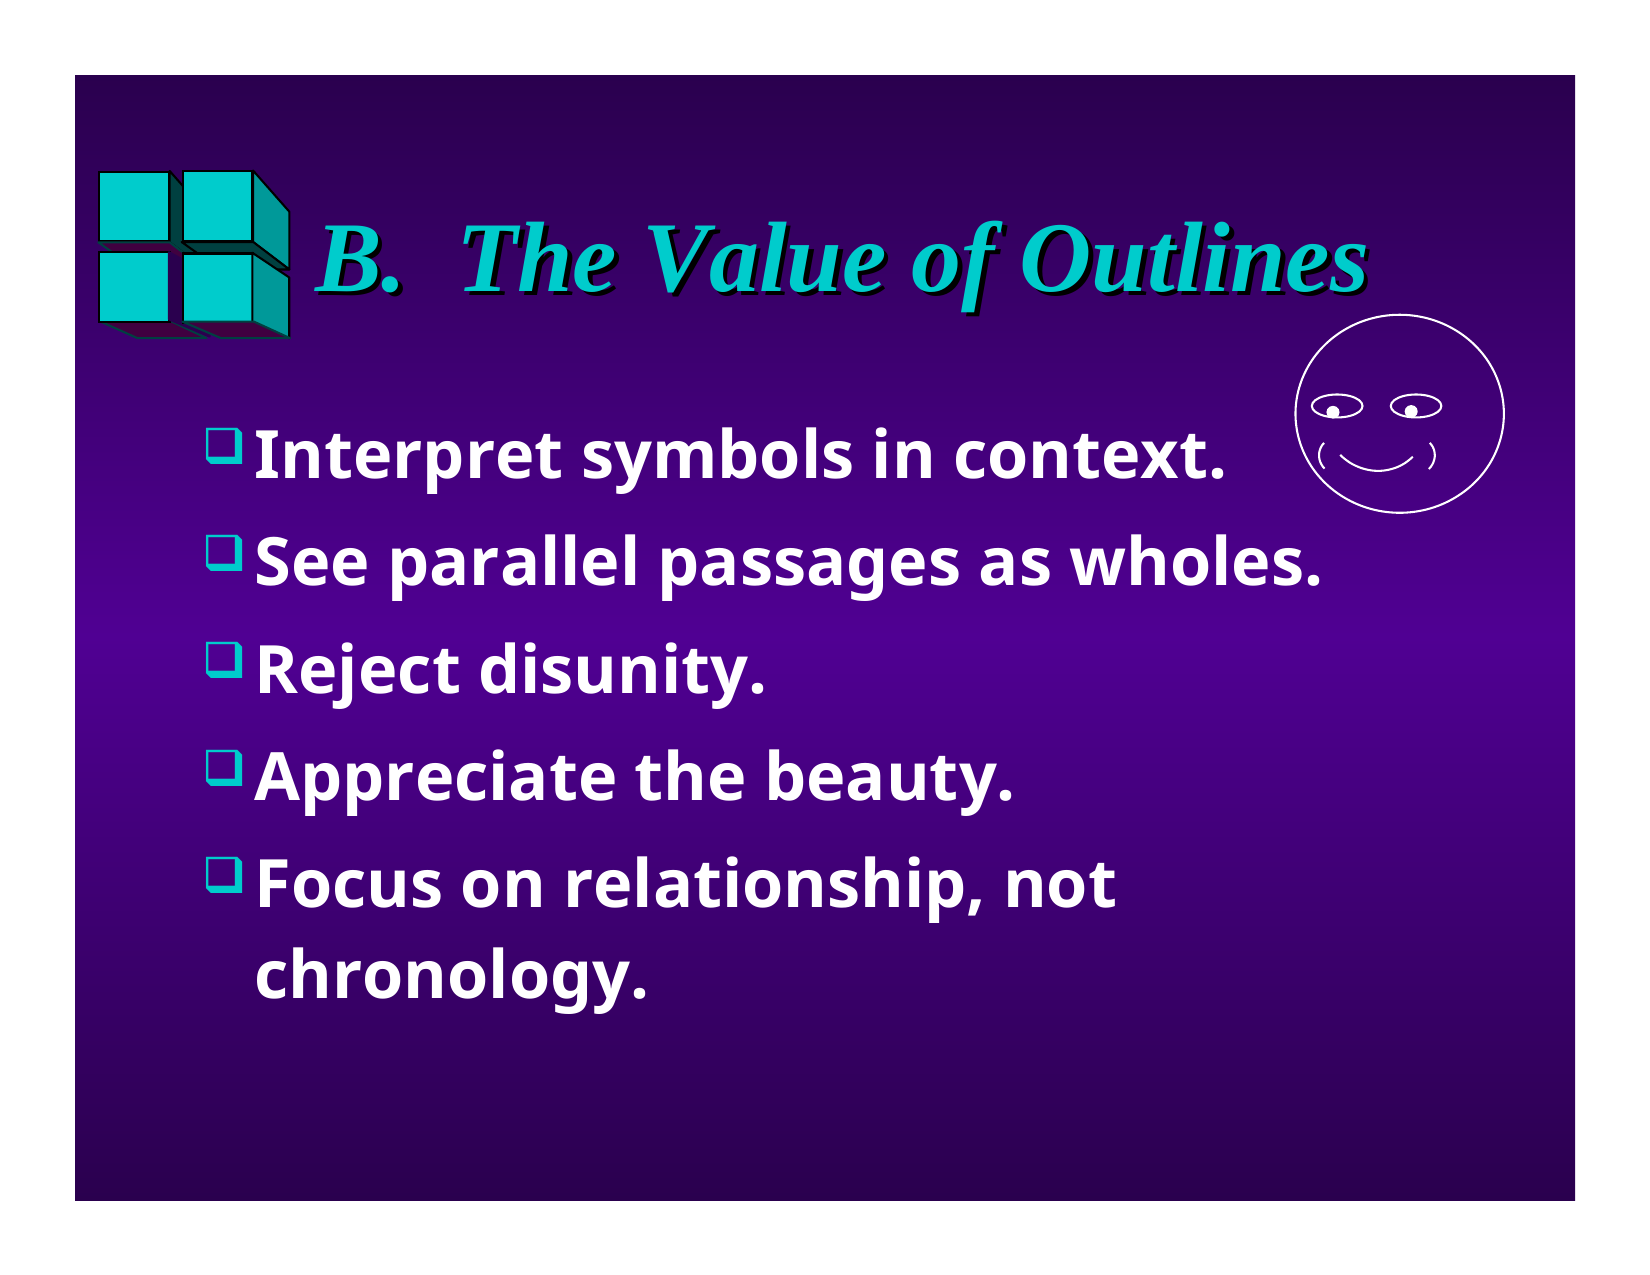

# B. The Value of Outlines
Interpret symbols in context.
See parallel passages as wholes.
Reject disunity.
Appreciate the beauty.
Focus on relationship, not chronology.